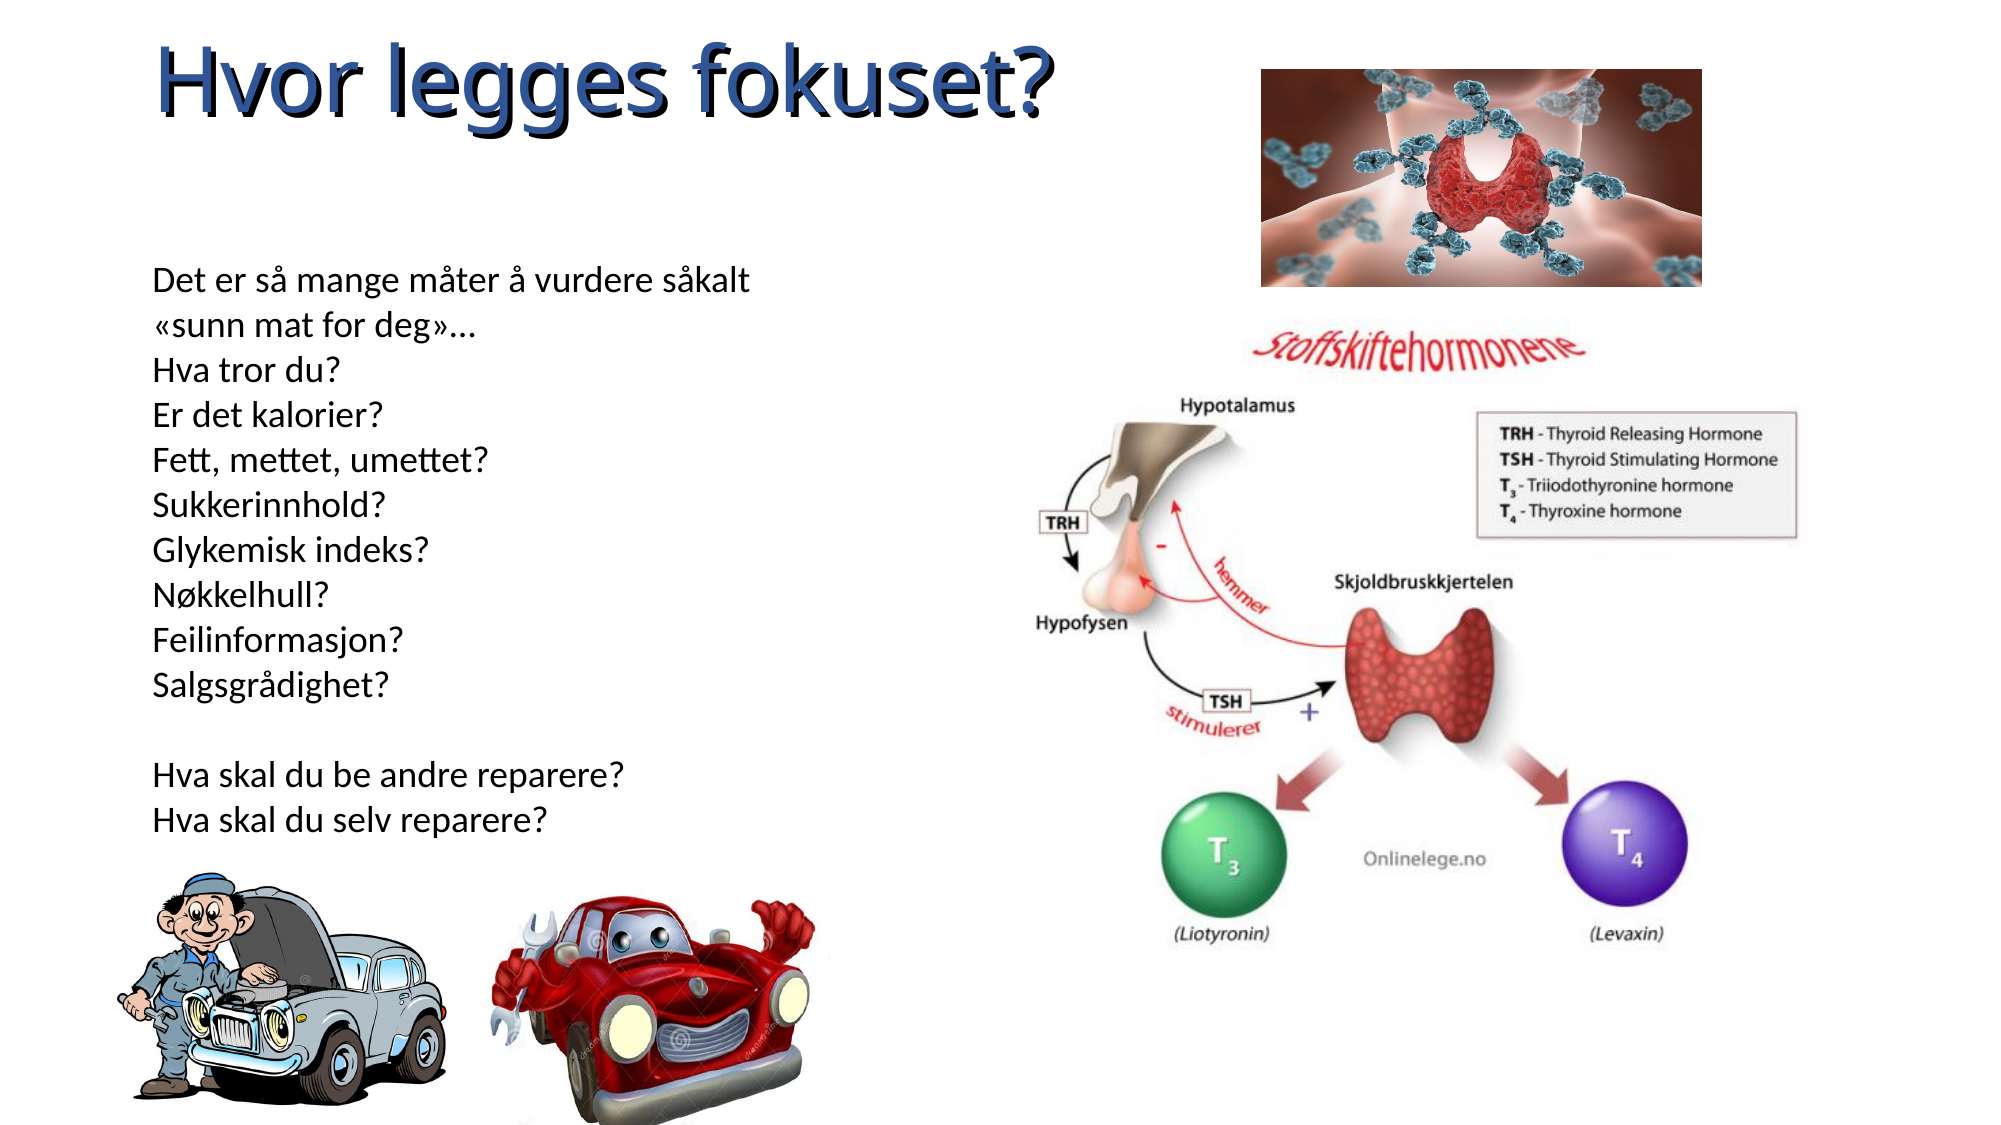

# Hvor legges fokuset?
Det er så mange måter å vurdere såkalt
«sunn mat for deg»…
Hva tror du?
Er det kalorier?
Fett, mettet, umettet?
Sukkerinnhold?
Glykemisk indeks?
Nøkkelhull?
Feilinformasjon?
Salgsgrådighet?
Hva skal du be andre reparere?
Hva skal du selv reparere?